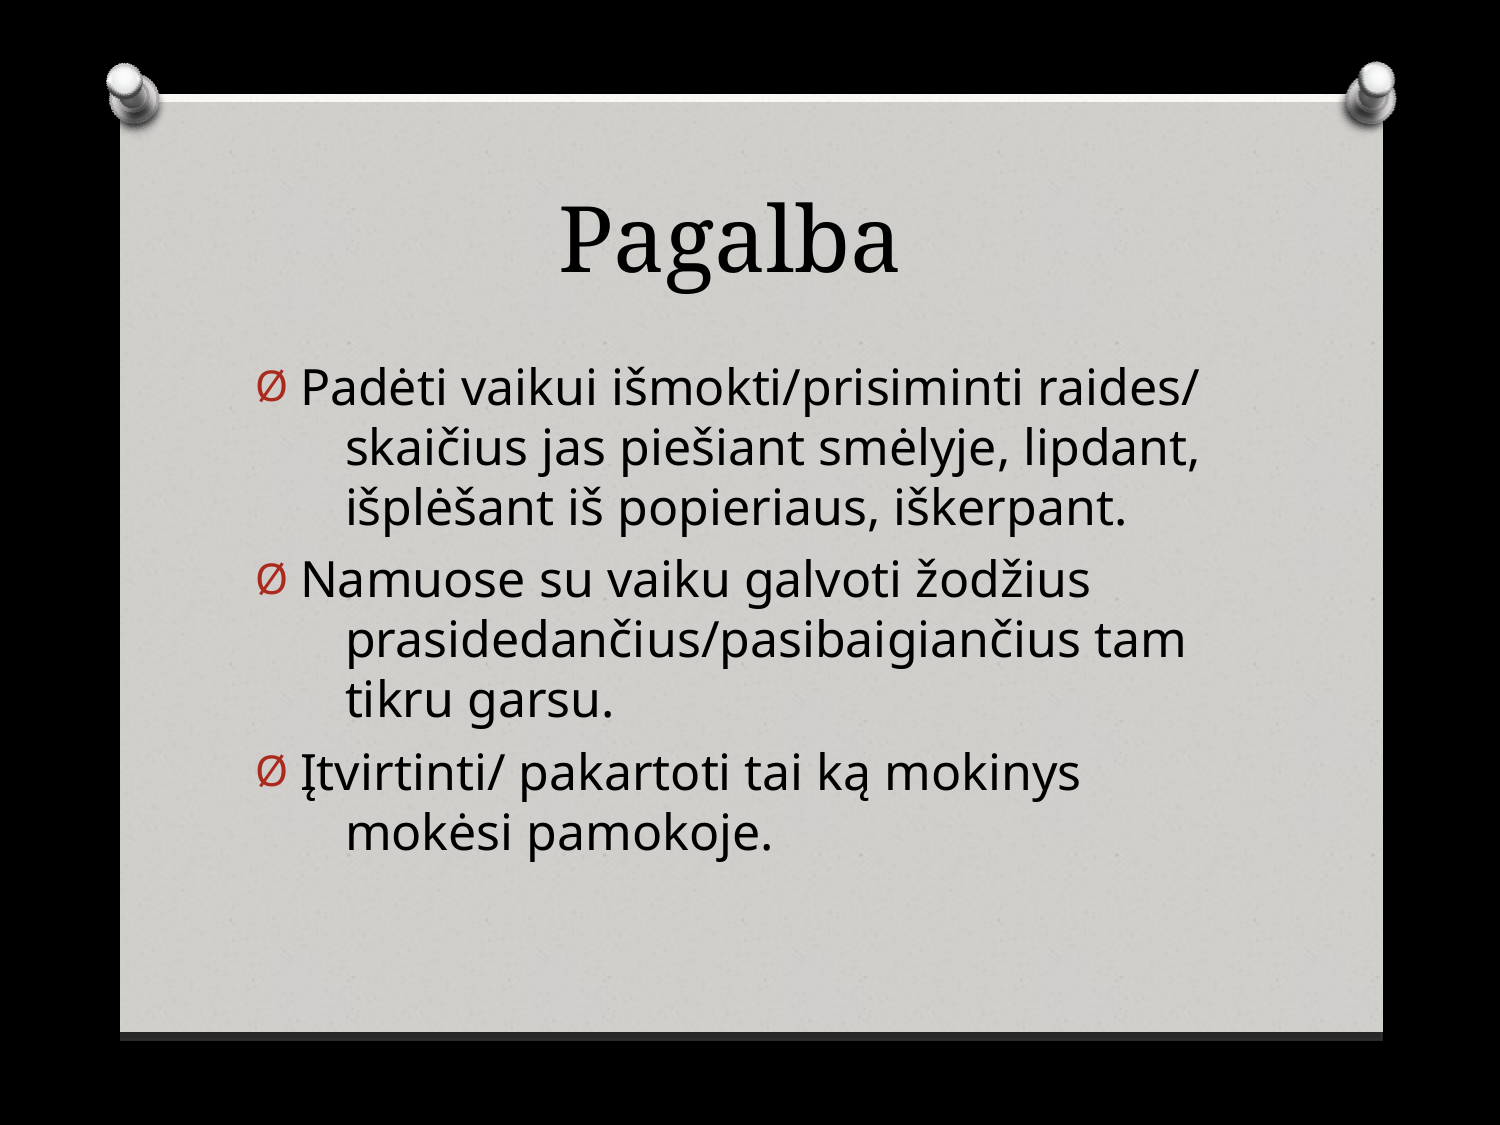

# Pagalba
Padėti vaikui išmokti/prisiminti raides/ skaičius jas piešiant smėlyje, lipdant, išplėšant iš popieriaus, iškerpant.
Namuose su vaiku galvoti žodžius prasidedančius/pasibaigiančius tam tikru garsu.
Įtvirtinti/ pakartoti tai ką mokinys mokėsi pamokoje.